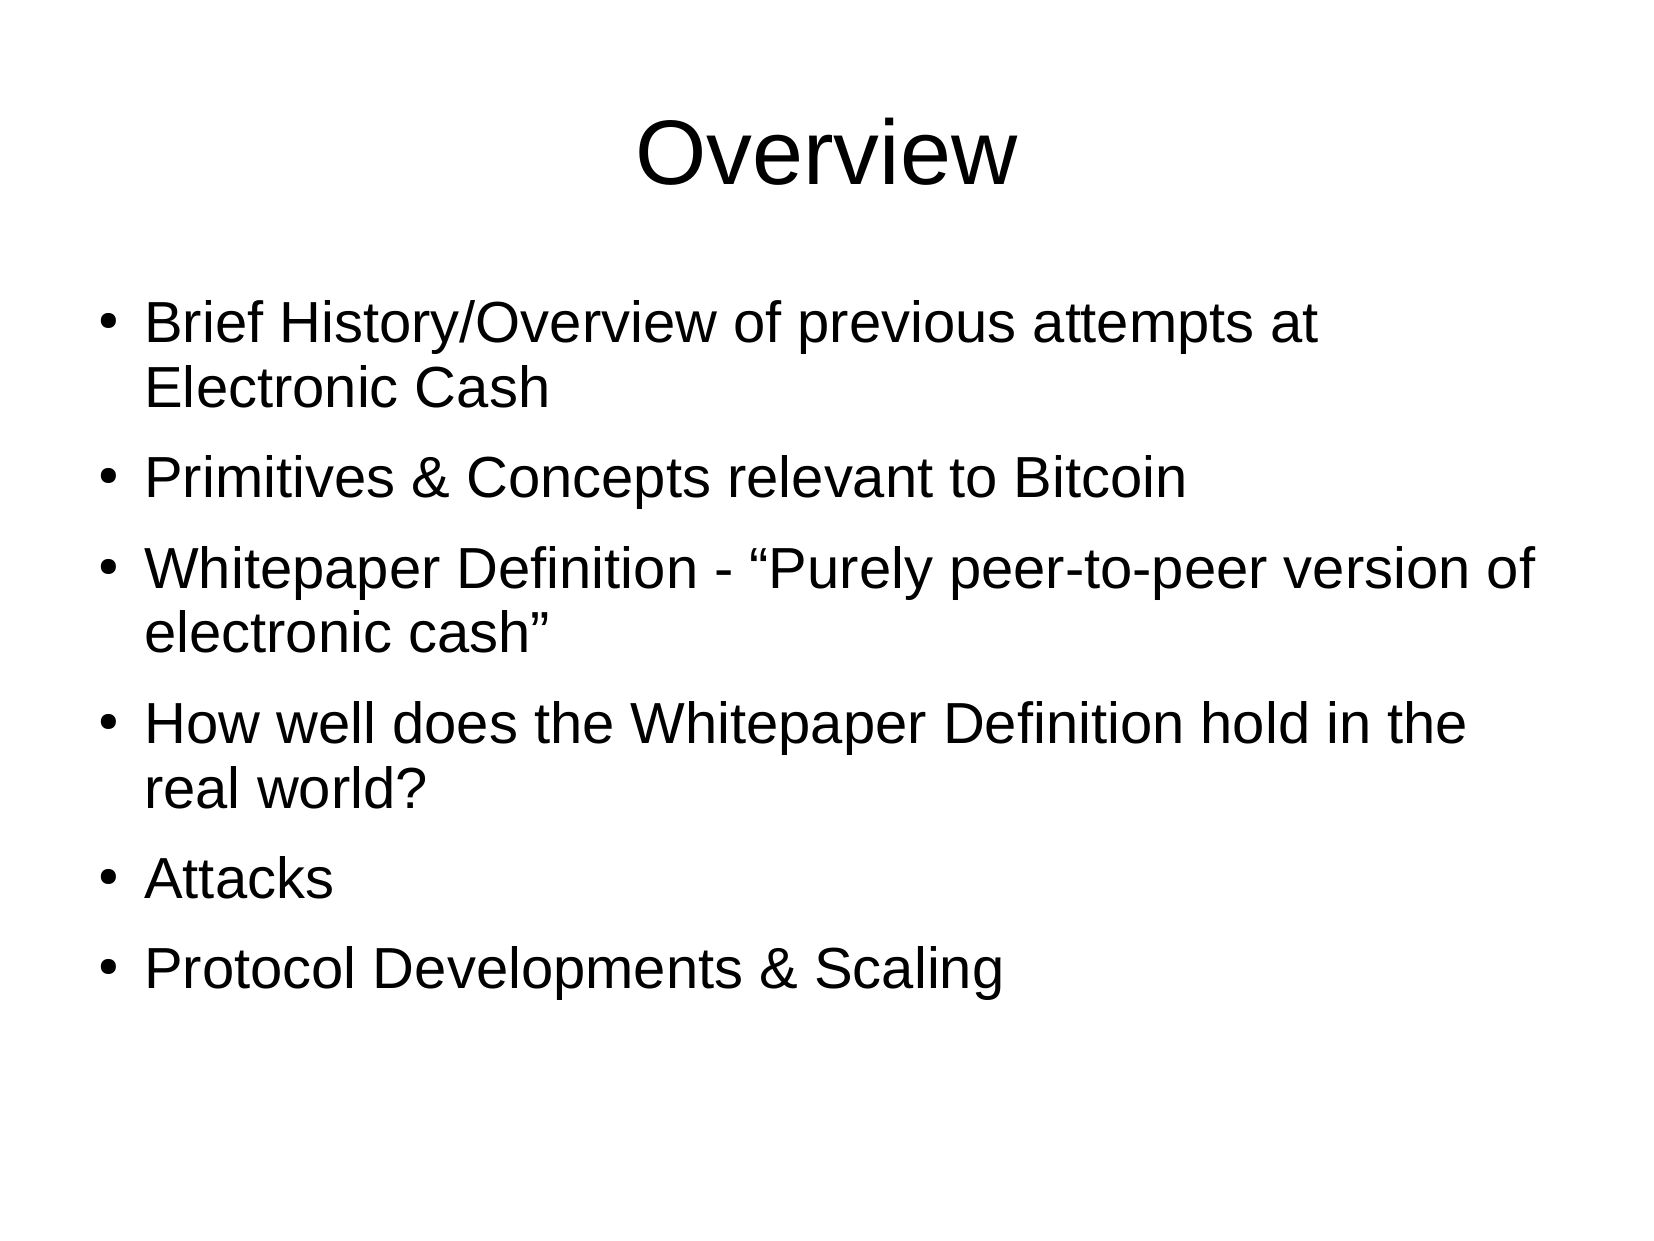

# Overview
Brief History/Overview of previous attempts at Electronic Cash
Primitives & Concepts relevant to Bitcoin
Whitepaper Definition - “Purely peer-to-peer version of electronic cash”
How well does the Whitepaper Definition hold in the real world?
Attacks
Protocol Developments & Scaling